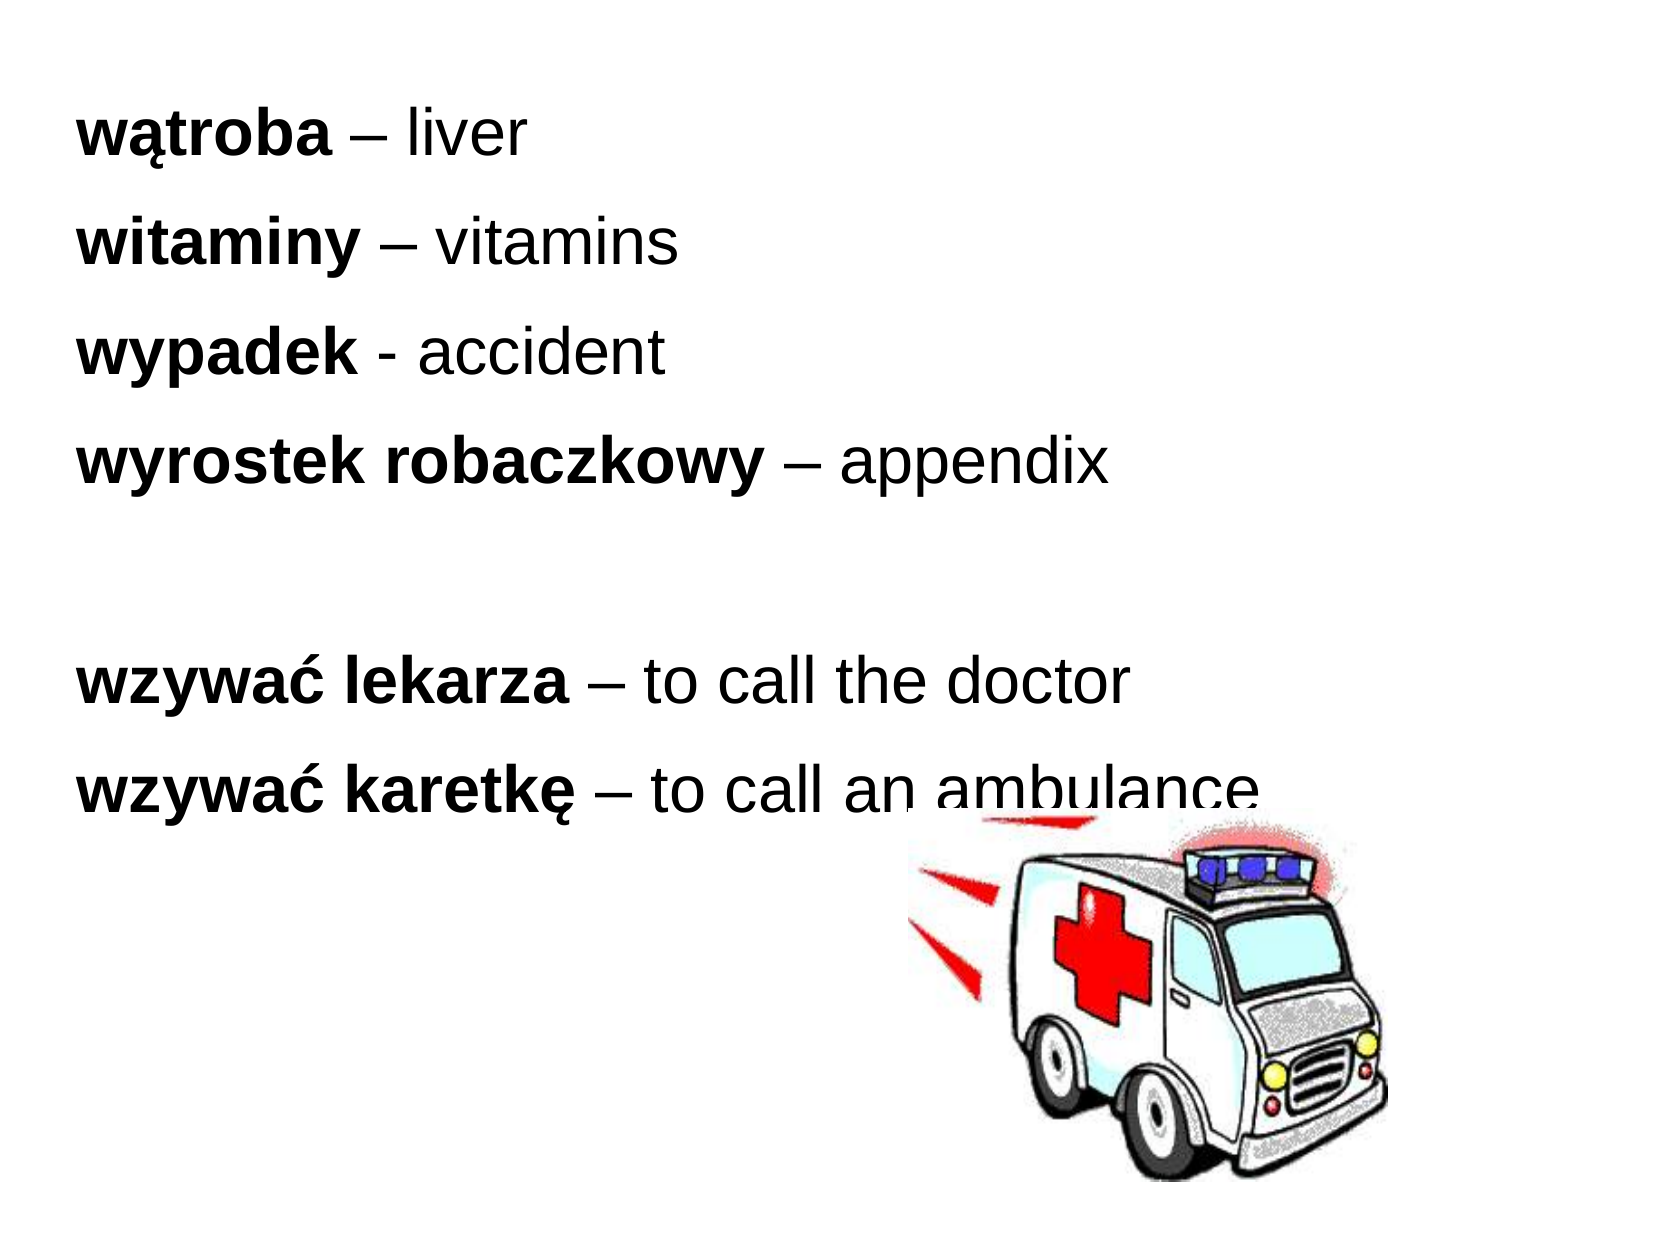

# wątroba – liver
witaminy – vitamins
wypadek - accident
wyrostek robaczkowy – appendix
wzywać lekarza – to call the doctor
wzywać karetkę – to call an ambulance